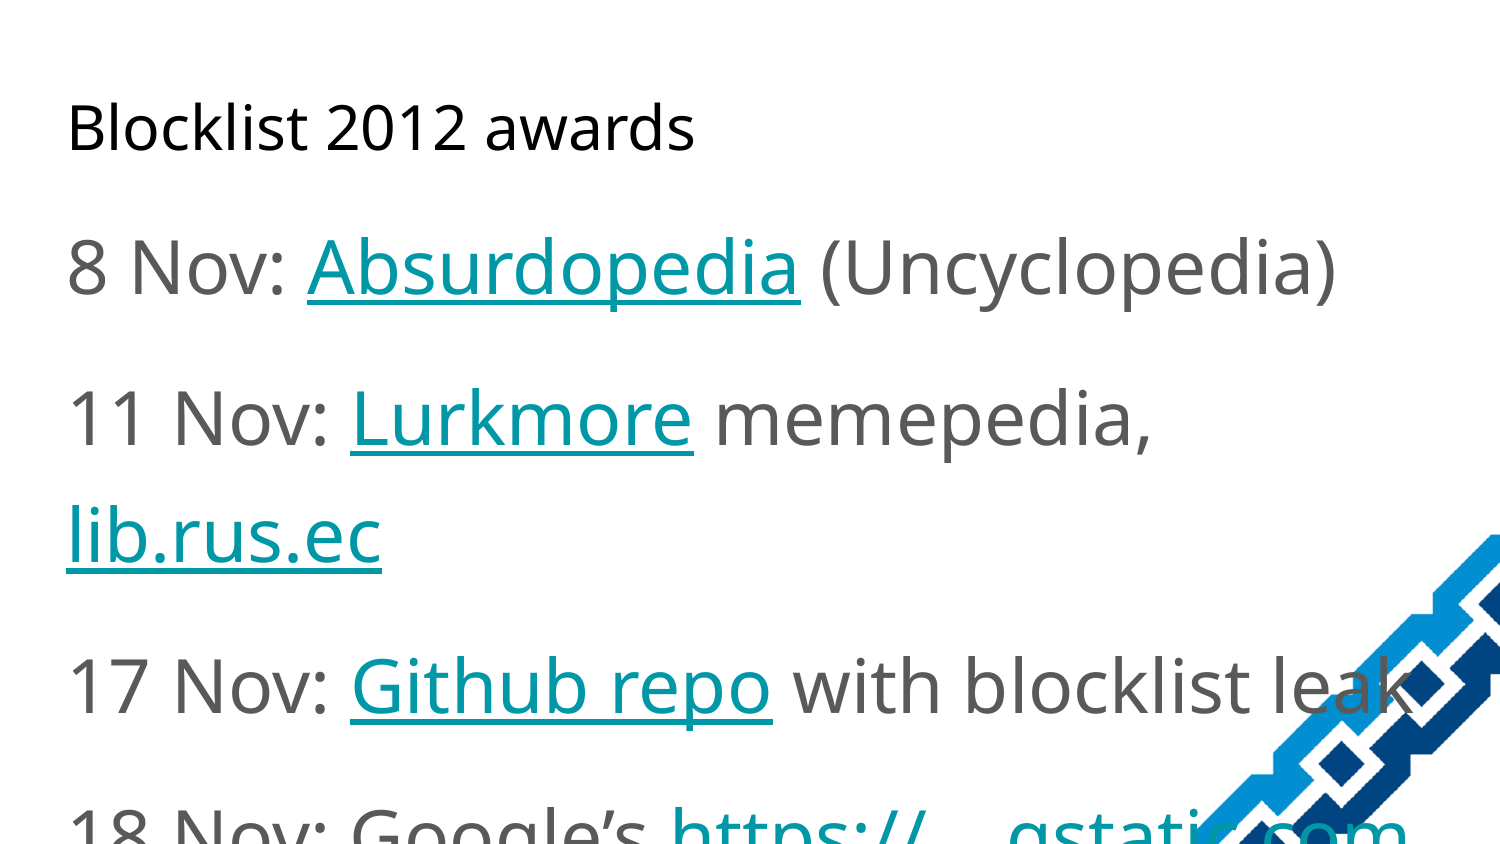

# Blocklist 2012 awards
8 Nov: Absurdopedia (Uncyclopedia)
11 Nov: Lurkmore memepedia, lib.rus.ec
17 Nov: Github repo with blocklist leak
18 Nov: Google’s https://….gstatic.com